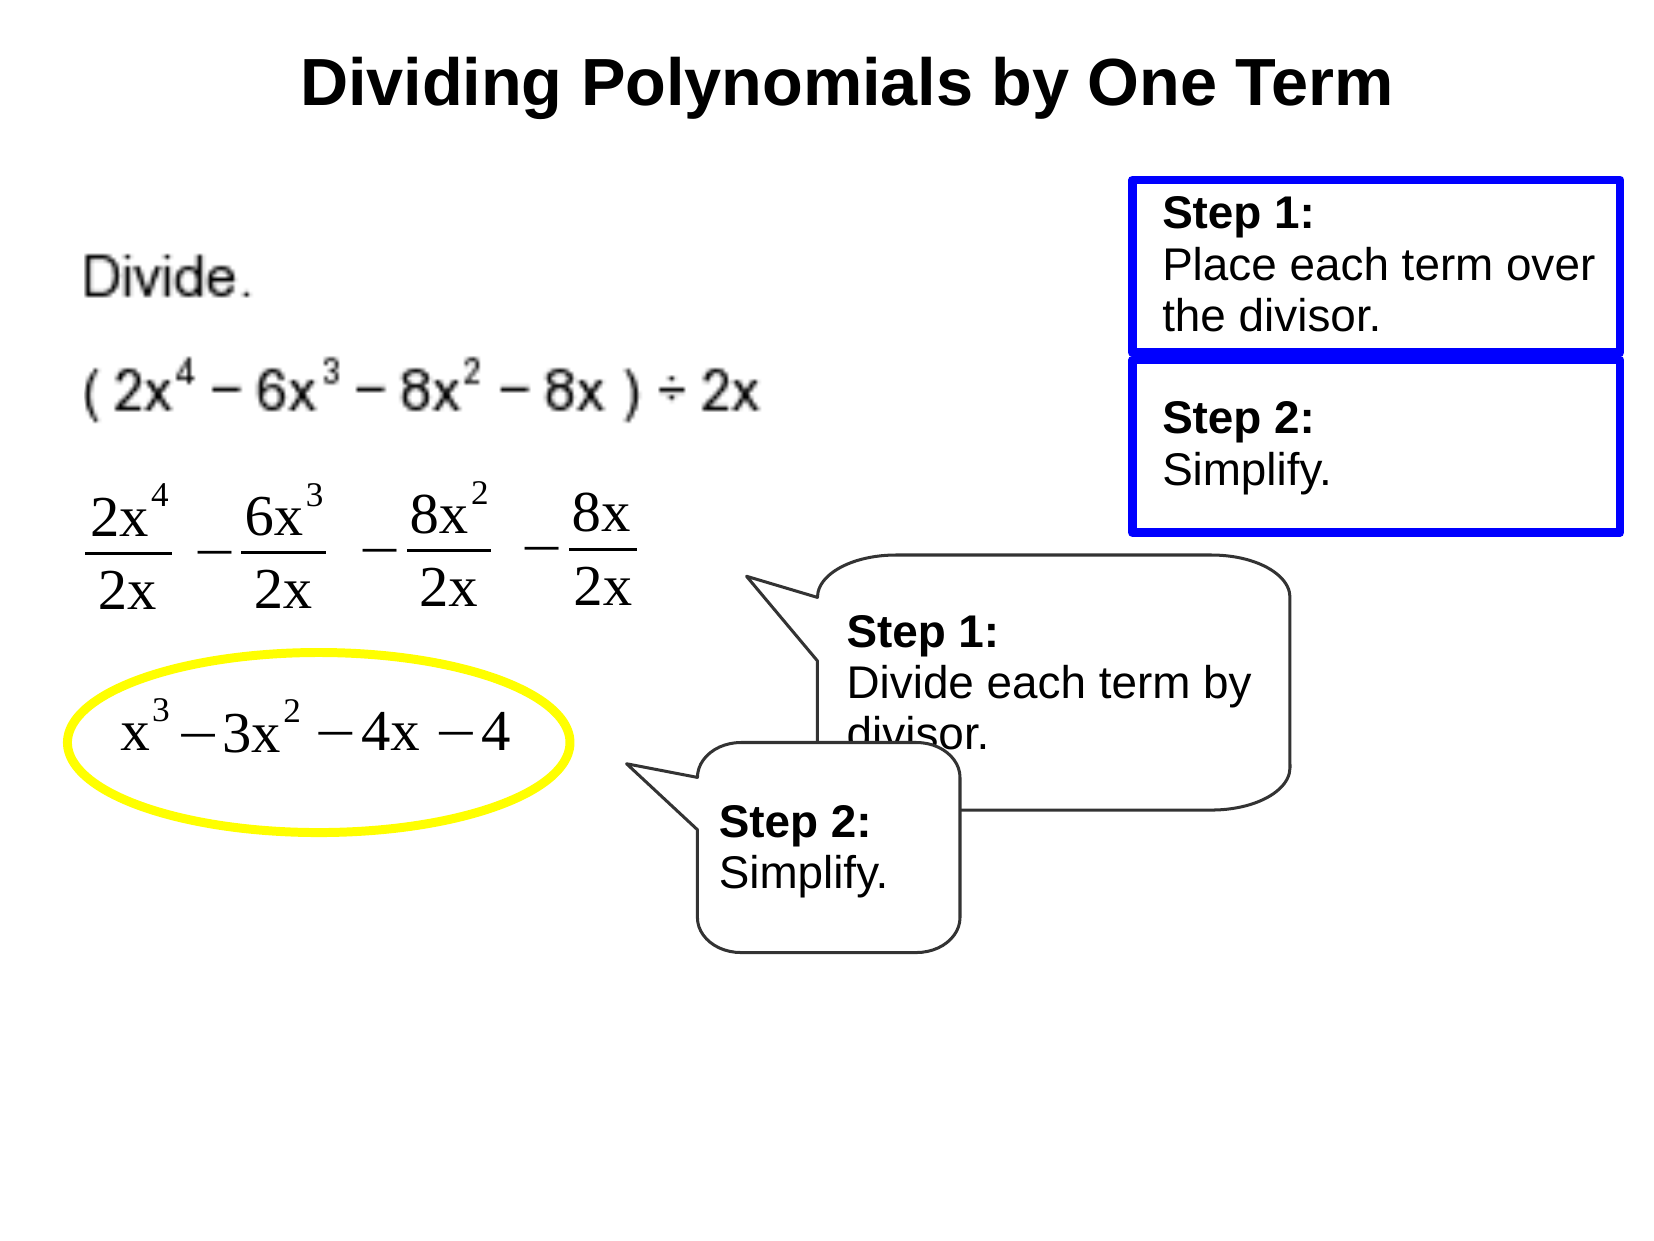

Dividing Polynomials by One Term
Step 1:
Place each term over the divisor.
Step 2:
Simplify.
Step 1:
Divide each term by
divisor.
Step 2:
Simplify.